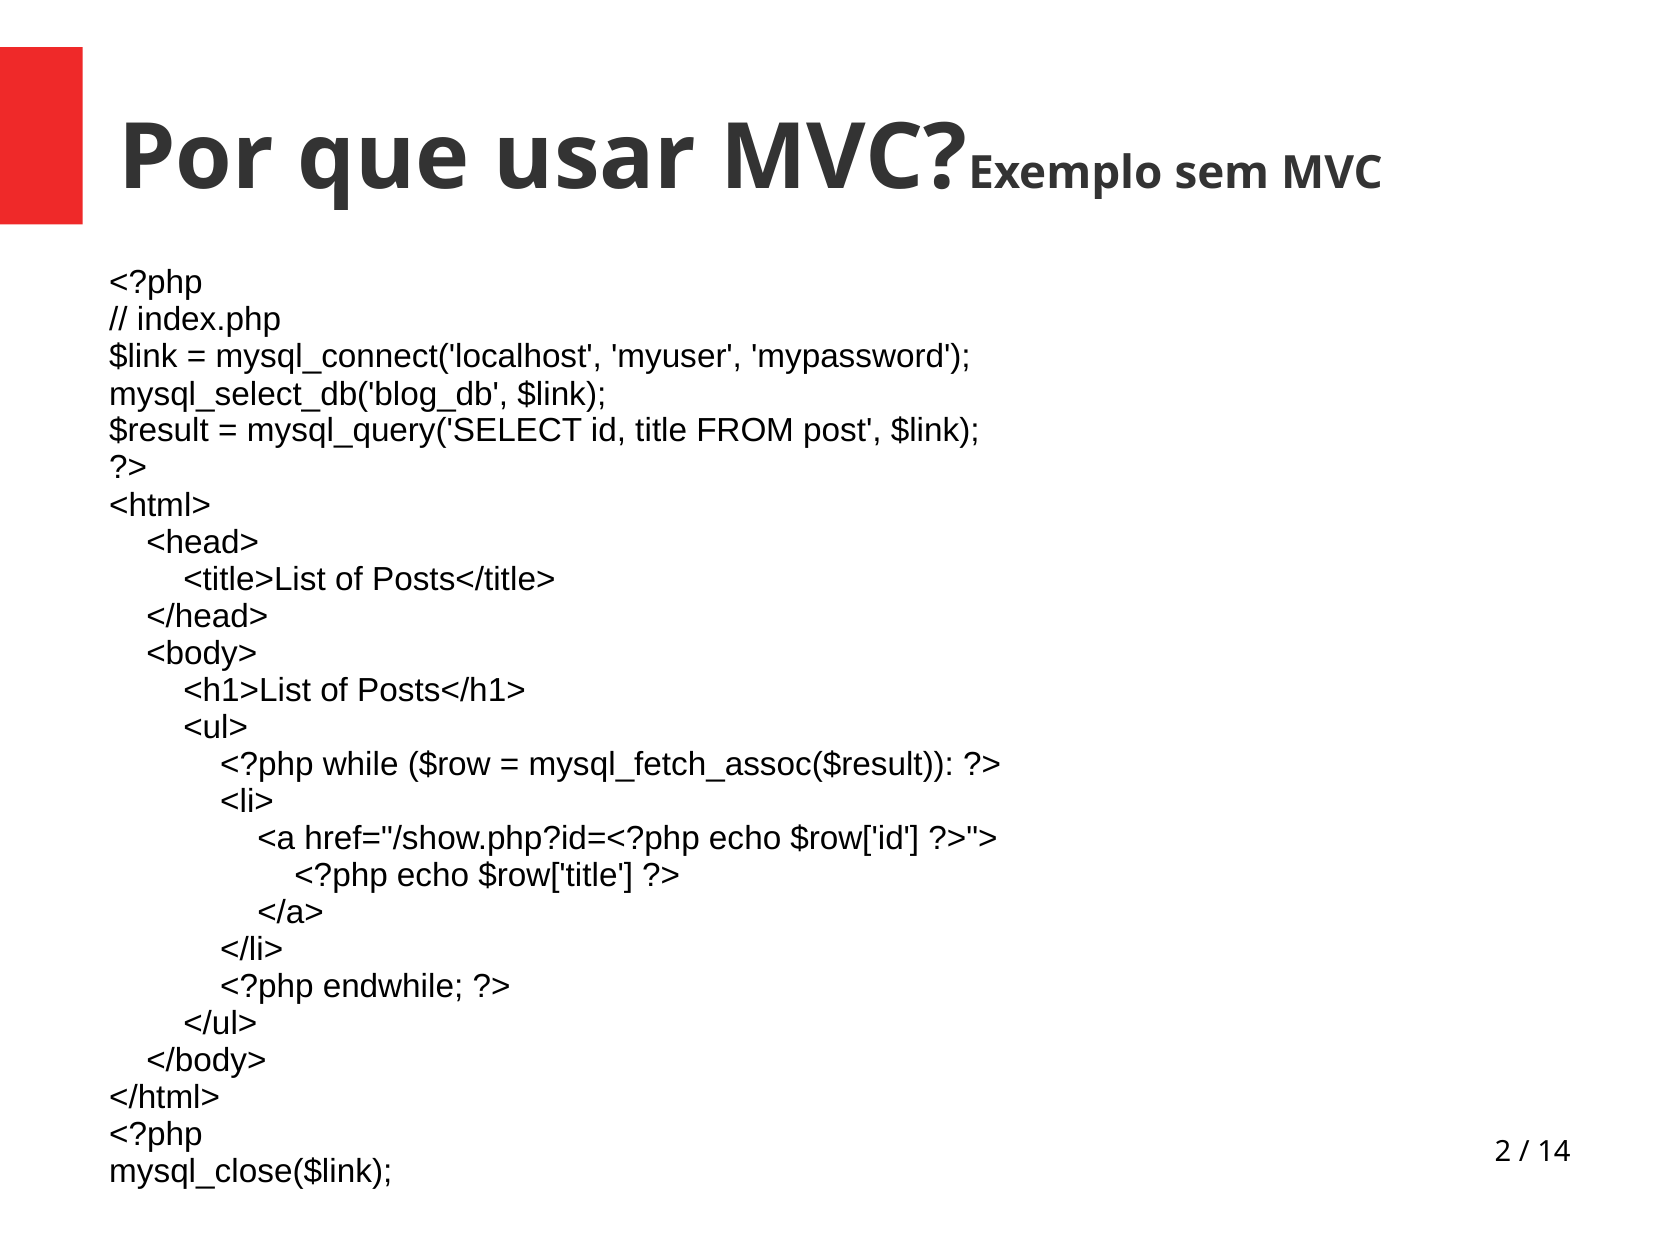

# Por que usar MVC?Exemplo sem MVC
<?php
// index.php
$link = mysql_connect('localhost', 'myuser', 'mypassword');
mysql_select_db('blog_db', $link);
$result = mysql_query('SELECT id, title FROM post', $link);
?>
<html>
 <head>
 <title>List of Posts</title>
 </head>
 <body>
 <h1>List of Posts</h1>
 <ul>
 <?php while ($row = mysql_fetch_assoc($result)): ?>
 <li>
 <a href="/show.php?id=<?php echo $row['id'] ?>">
 <?php echo $row['title'] ?>
 </a>
 </li>
 <?php endwhile; ?>
 </ul>
 </body>
</html>
<?php
mysql_close($link);
2